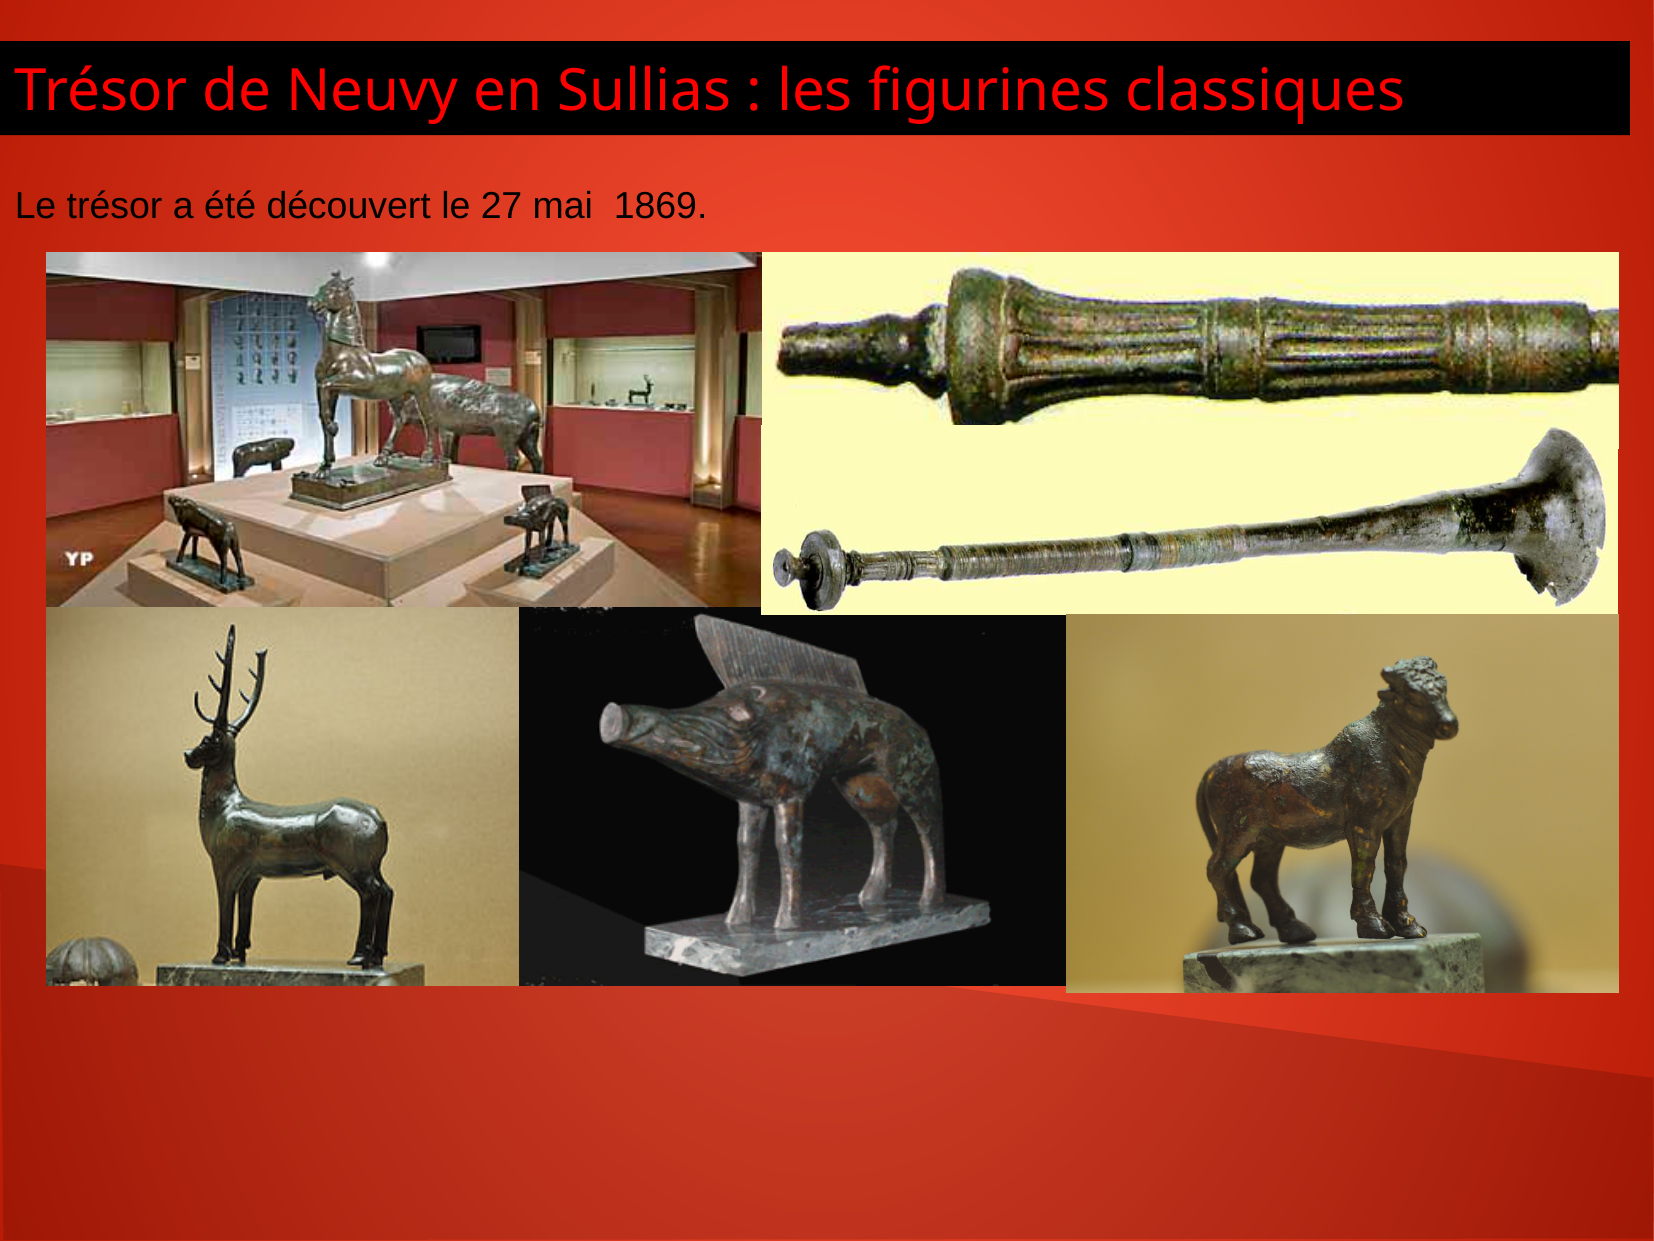

Trésor de Neuvy en Sullias : les figurines classiques
Le trésor a été découvert le 27 mai 1869.